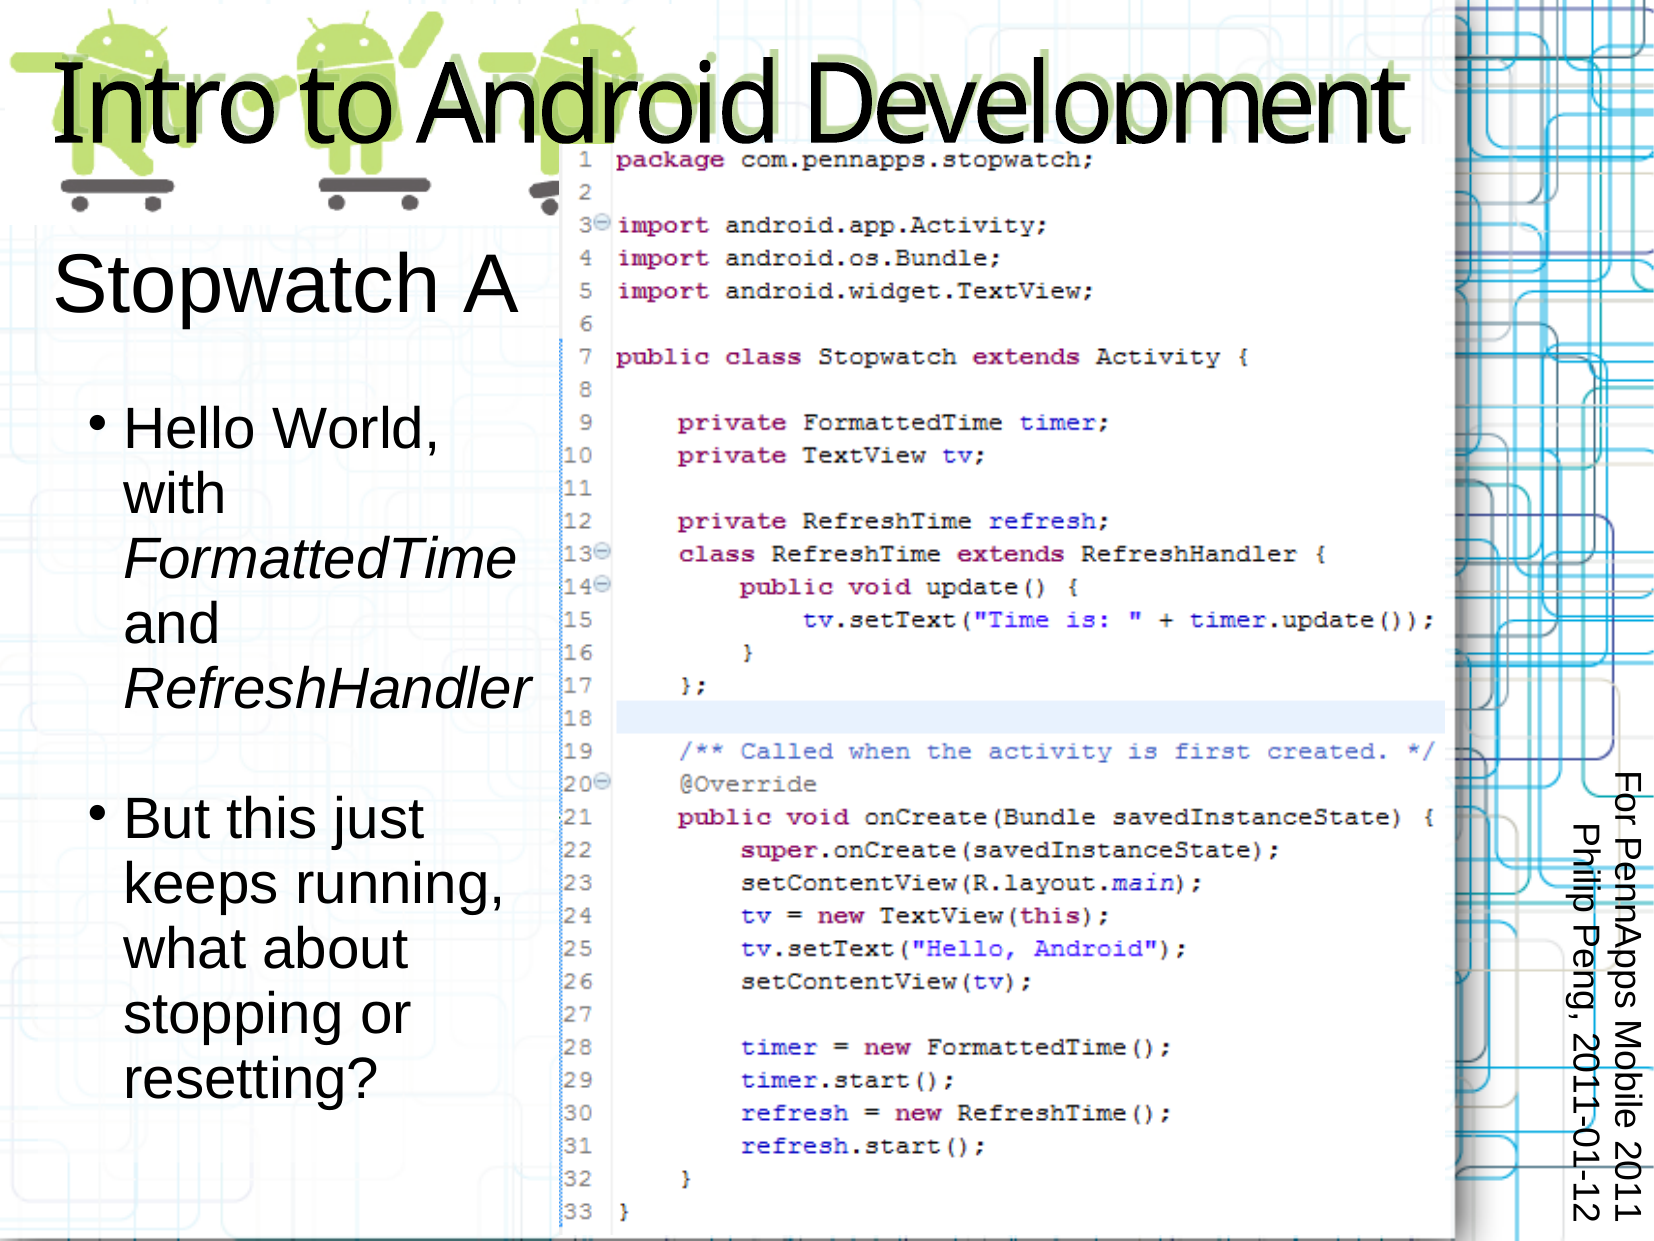

Intro to Android Development
Stopwatch A
Hello World, with FormattedTime and RefreshHandler
But this just keeps running, what about stopping or resetting?
For PennApps Mobile 2011
Philip Peng, 2011-01-12